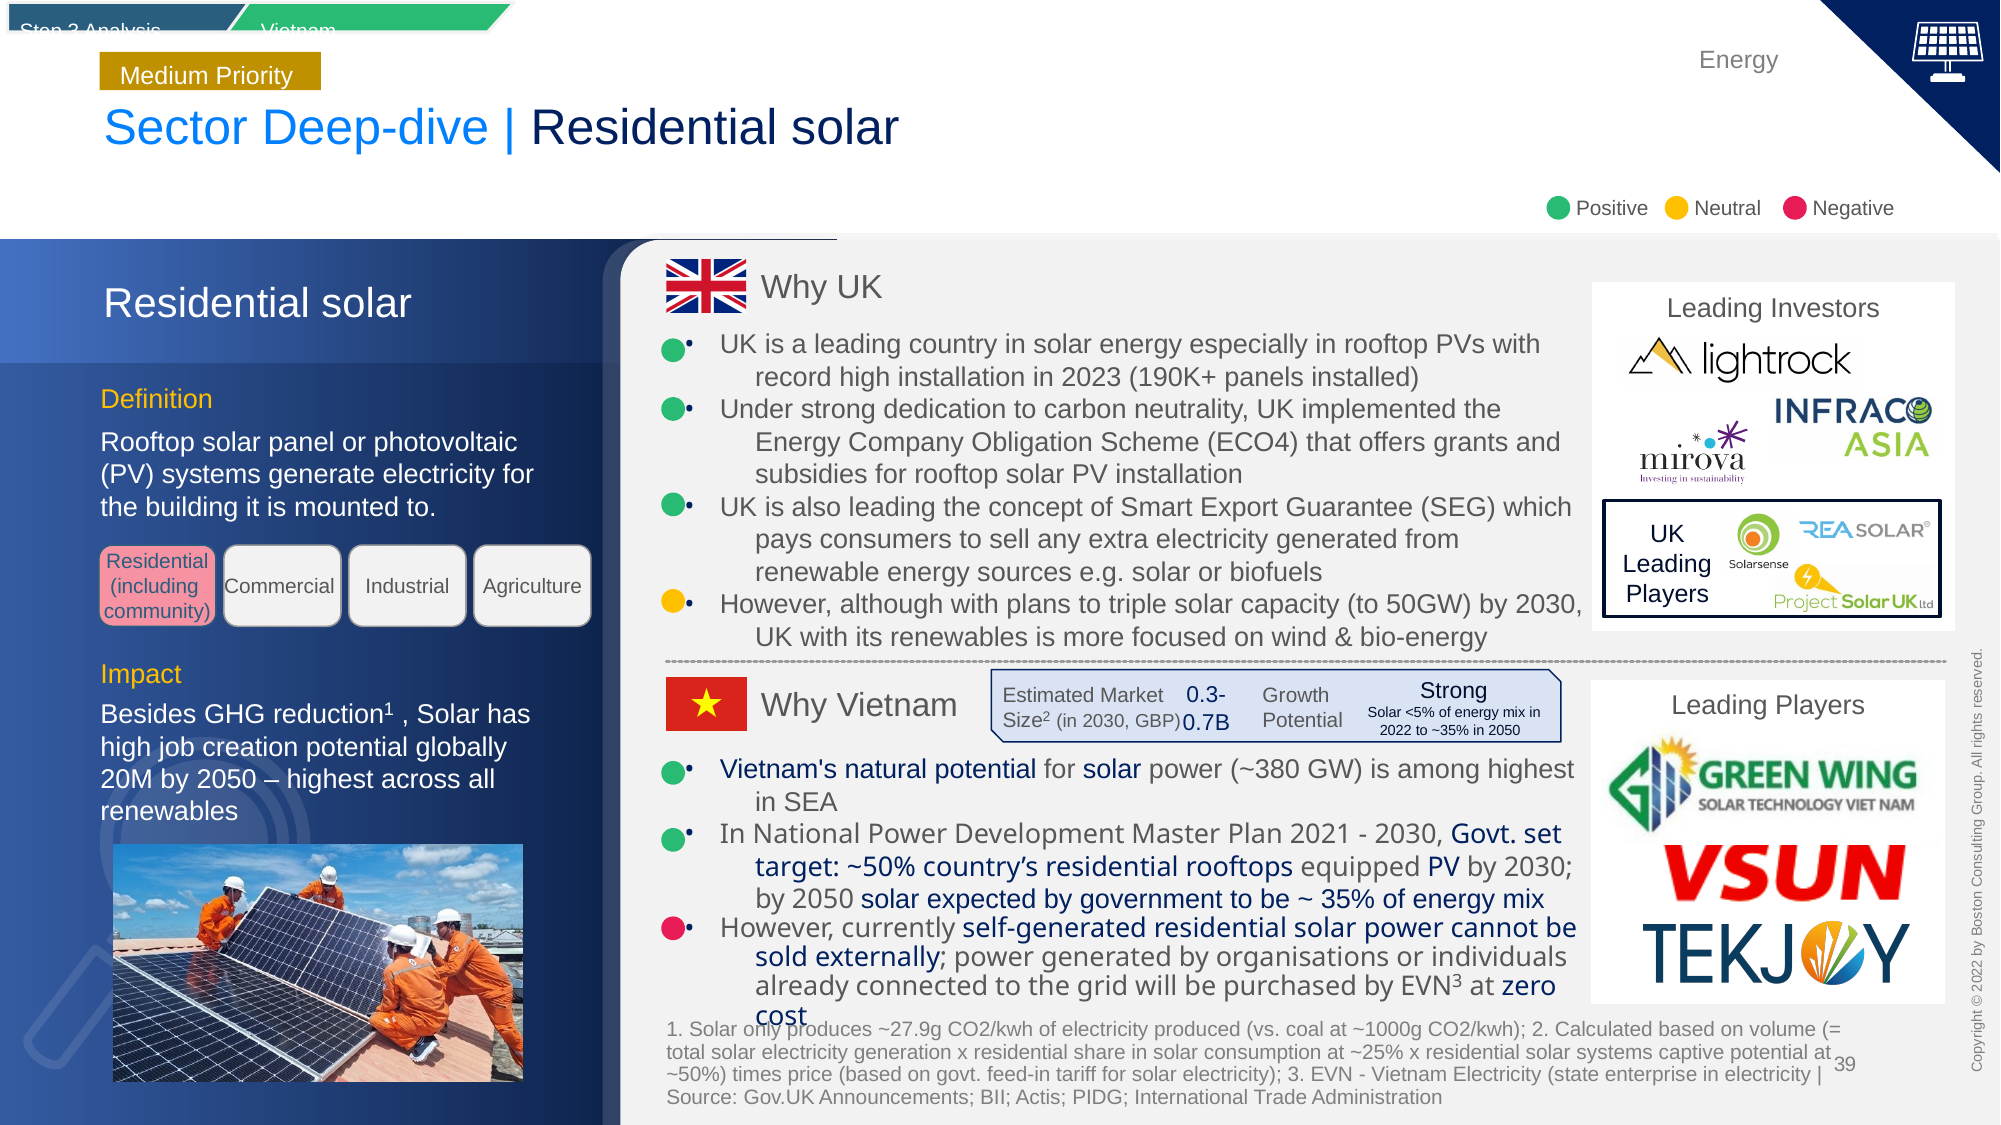

Step 3 Analysis
Vietnam
Energy
Medium Priority
# Sector Deep-dive | Residential solar
Positive
Neutral
Negative
Copyright © 2022 by Boston Consulting Group. All rights reserved.
1
Why UK
Residential solar
Leading Investors
UK is a leading country in solar energy especially in rooftop PVs with record high installation in 2023 (190K+ panels installed)
Under strong dedication to carbon neutrality, UK implemented the Energy Company Obligation Scheme (ECO4) that offers grants and subsidies for rooftop solar PV installation
UK is also leading the concept of Smart Export Guarantee (SEG) which pays consumers to sell any extra electricity generated from renewable energy sources e.g. solar or biofuels
However, although with plans to triple solar capacity (to 50GW) by 2030, UK with its renewables is more focused on wind & bio-energy
Definition
Rooftop solar panel or photovoltaic (PV) systems generate electricity for the building it is mounted to.
UK Leading Players
Residential
(including
community)
Commercial
Industrial
Agriculture
Impact
Strong
Solar <5% of energy mix in 2022 to ~35% in 2050
0.3-0.7B
Estimated Market Size2 (in 2030, GBP)
Growth Potential
Leading Players
Why Vietnam
Besides GHG reduction1 , Solar has high job creation potential globally 20M by 2050 – highest across all renewables
Vietnam's natural potential for solar power (~380 GW) is among highest in SEA
In National Power Development Master Plan 2021 - 2030, Govt. set target: ~50% country’s residential rooftops equipped PV by 2030; by 2050 solar expected by government to be ~ 35% of energy mix
However, currently self-generated residential solar power cannot be sold externally; power generated by organisations or individuals already connected to the grid will be purchased by EVN3 at zero cost
1. Solar only produces ~27.9g CO2/kwh of electricity produced (vs. coal at ~1000g CO2/kwh); 2. Calculated based on volume (= total solar electricity generation x residential share in solar consumption at ~25% x residential solar systems captive potential at ~50%) times price (based on govt. feed-in tariff for solar electricity); 3. EVN - Vietnam Electricity (state enterprise in electricity | Source: Gov.UK Announcements; BII; Actis; PIDG; International Trade Administration